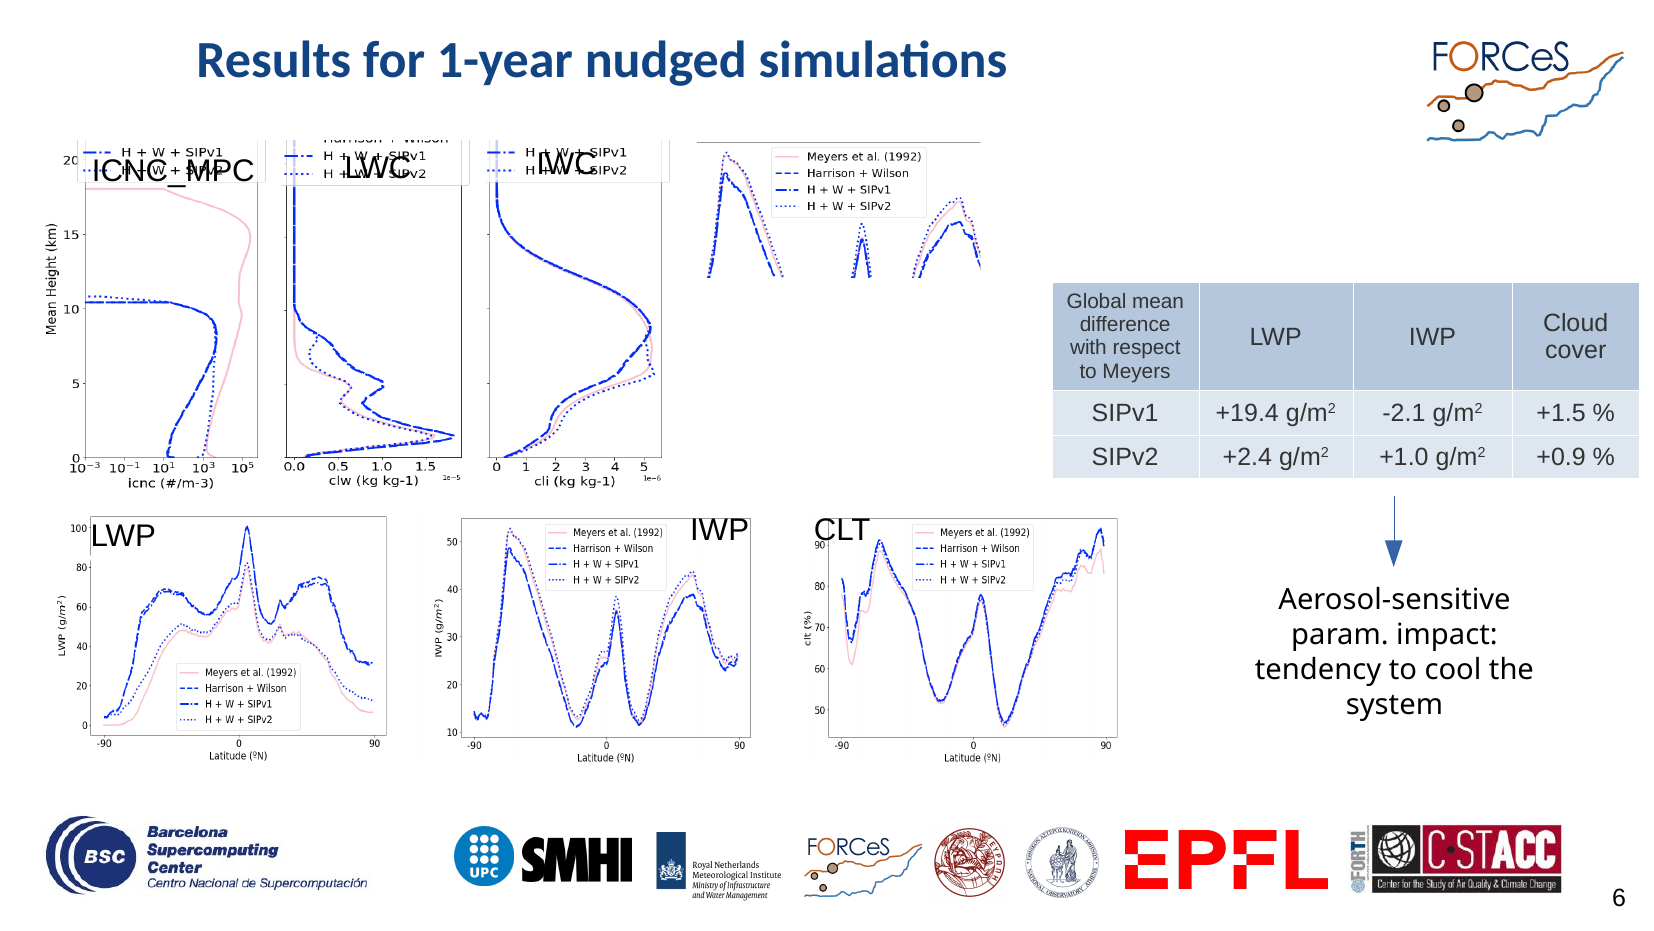

a5yk Meyers
a5y4 Harrison
a5yn Harrison + W
a5xy Harrison + W + SIP
Results for 1-year nudged simulations
IWC
LWC
ICNC_MPC
| Global mean difference with respect to Meyers | LWP | IWP | Cloud cover |
| --- | --- | --- | --- |
| SIPv1 | +19.4 g/m2 | -2.1 g/m2 | +1.5 % |
| SIPv2 | +2.4 g/m2 | +1.0 g/m2 | +0.9 % |
Meyers
IWP
CLT
LWP
Harrison + Wilson + RaFSIPv2
Aerosol-sensitive param. impact: tendency to cool the system